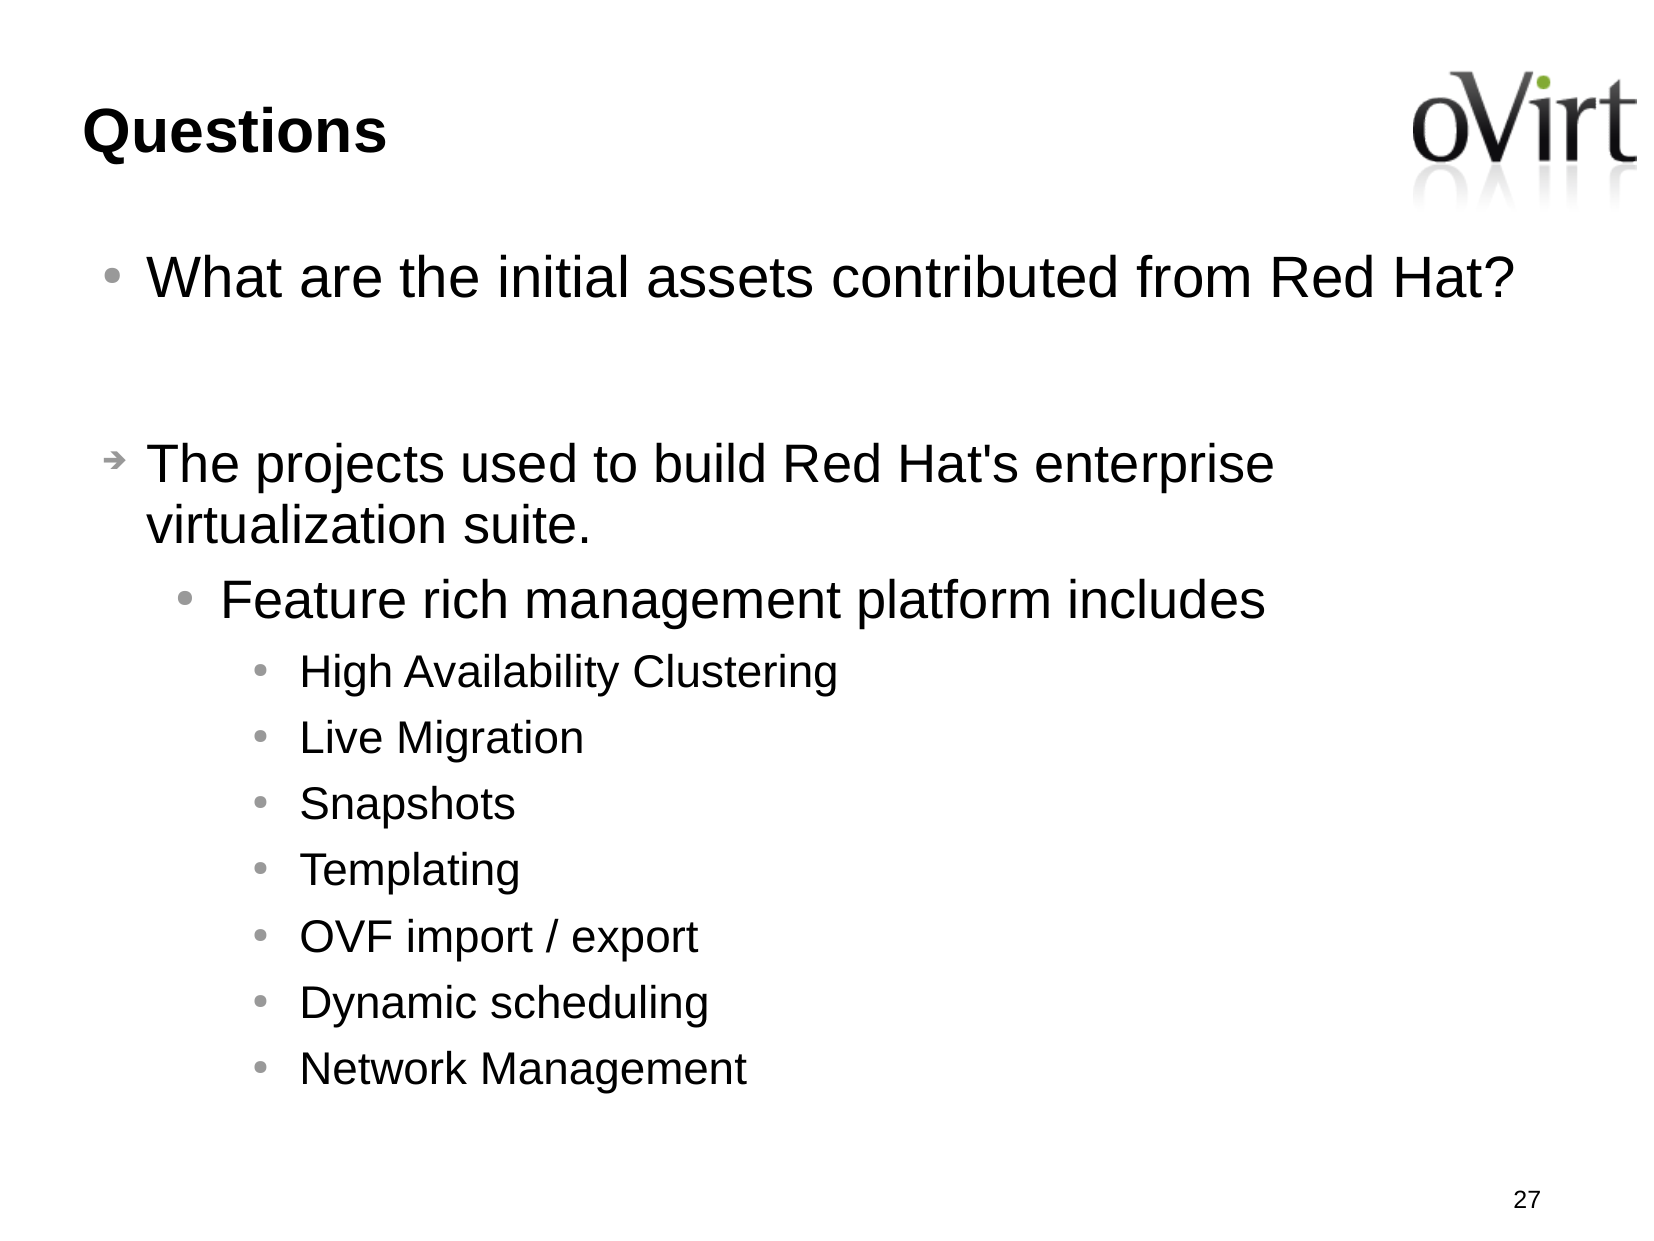

# Questions
What are the initial assets contributed from Red Hat?
The projects used to build Red Hat's enterprise virtualization suite.
Feature rich management platform includes
High Availability Clustering
Live Migration
Snapshots
Templating
OVF import / export
Dynamic scheduling
Network Management